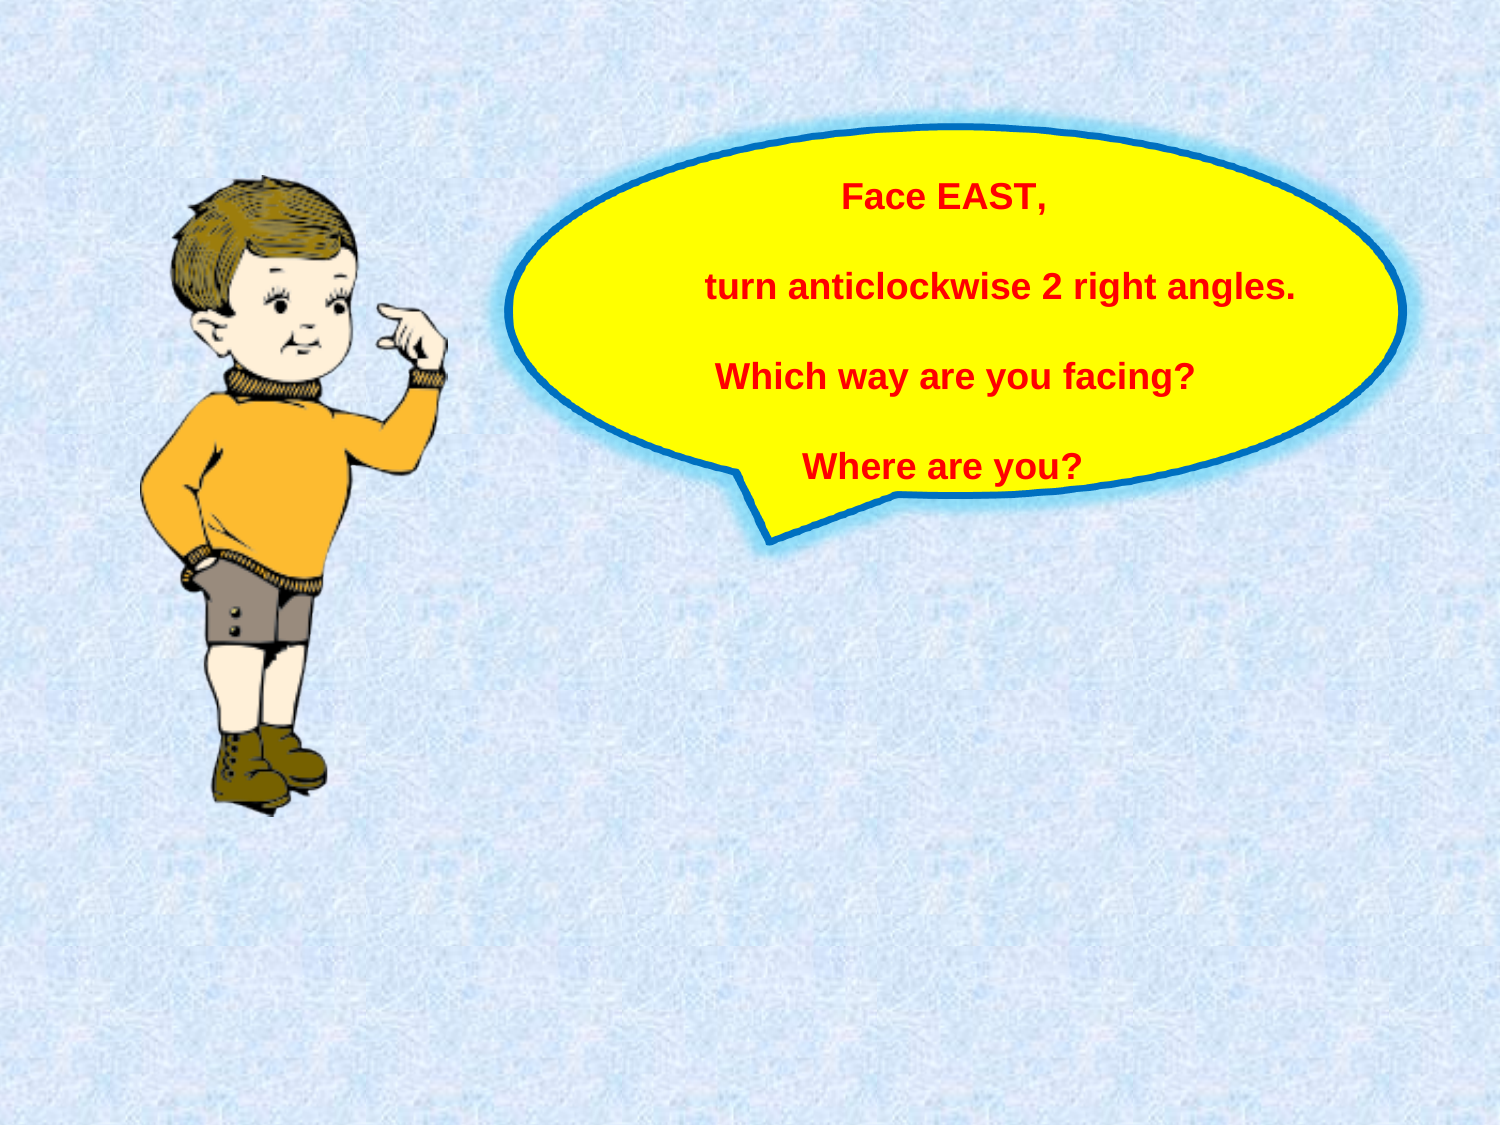

Face EAST,
 turn anticlockwise 2 right angles.
 Which way are you facing?
	 Where are you?